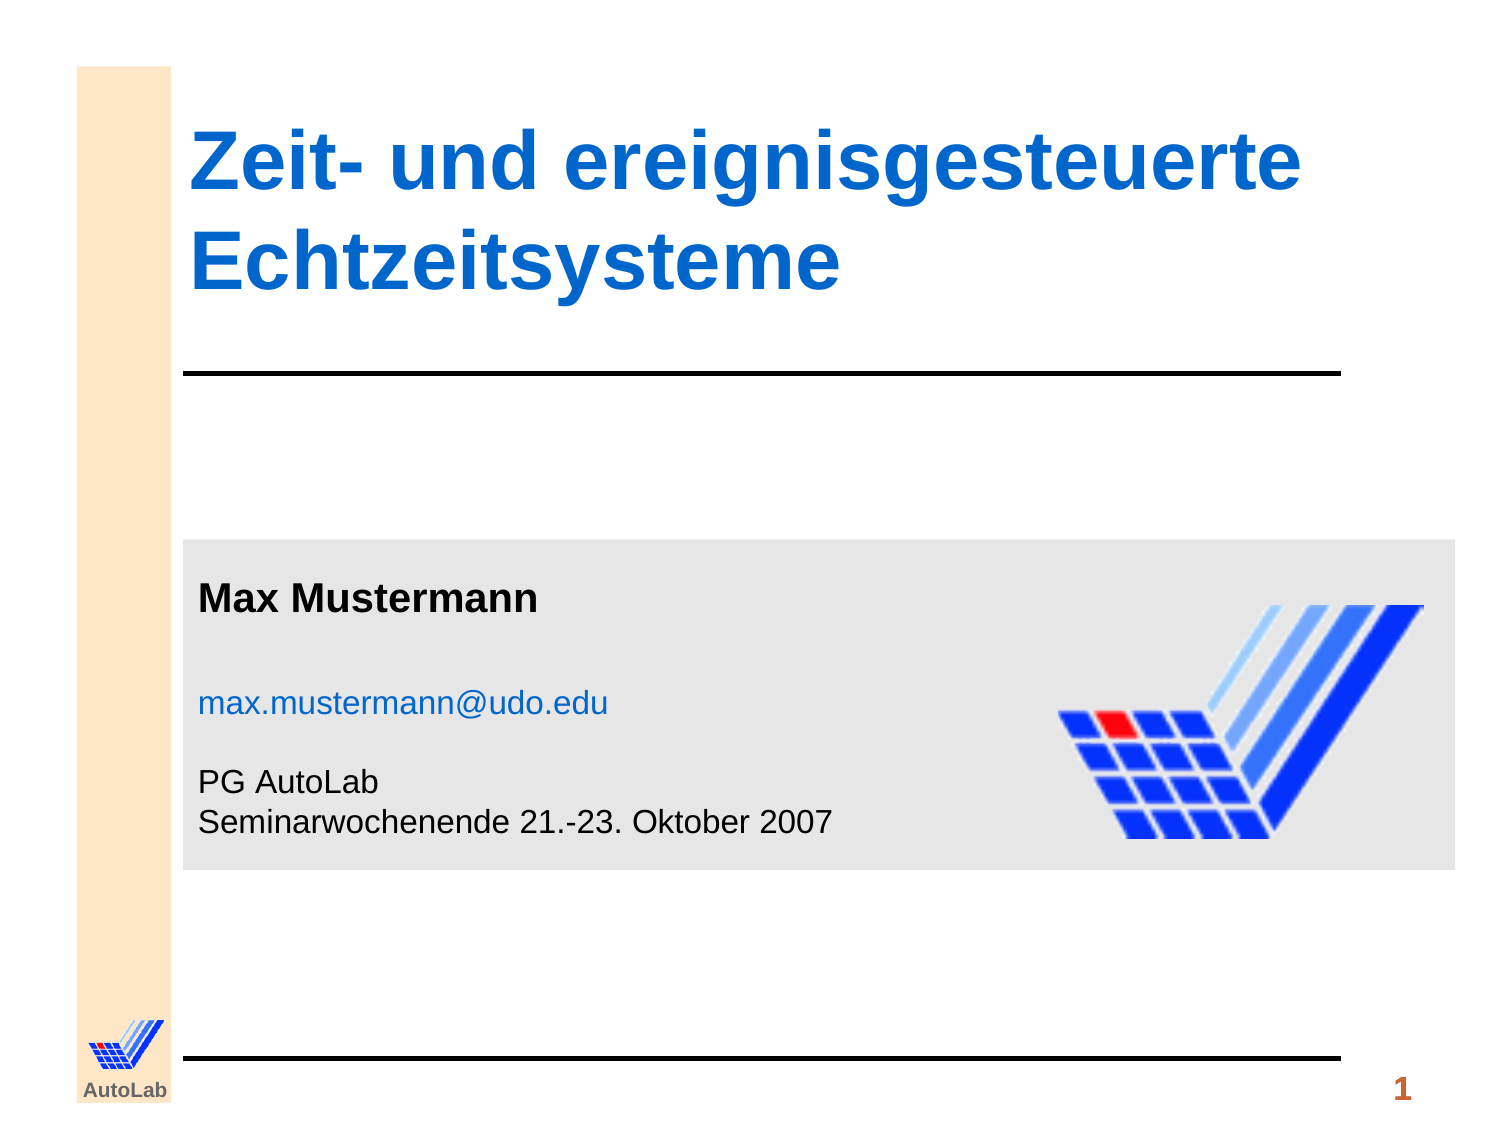

# Zeit- und ereignisgesteuerte Echtzeitsysteme
Max Mustermann
max.mustermann@udo.edu
PG AutoLab
Seminarwochenende 21.-23. Oktober 2007
AutoLab